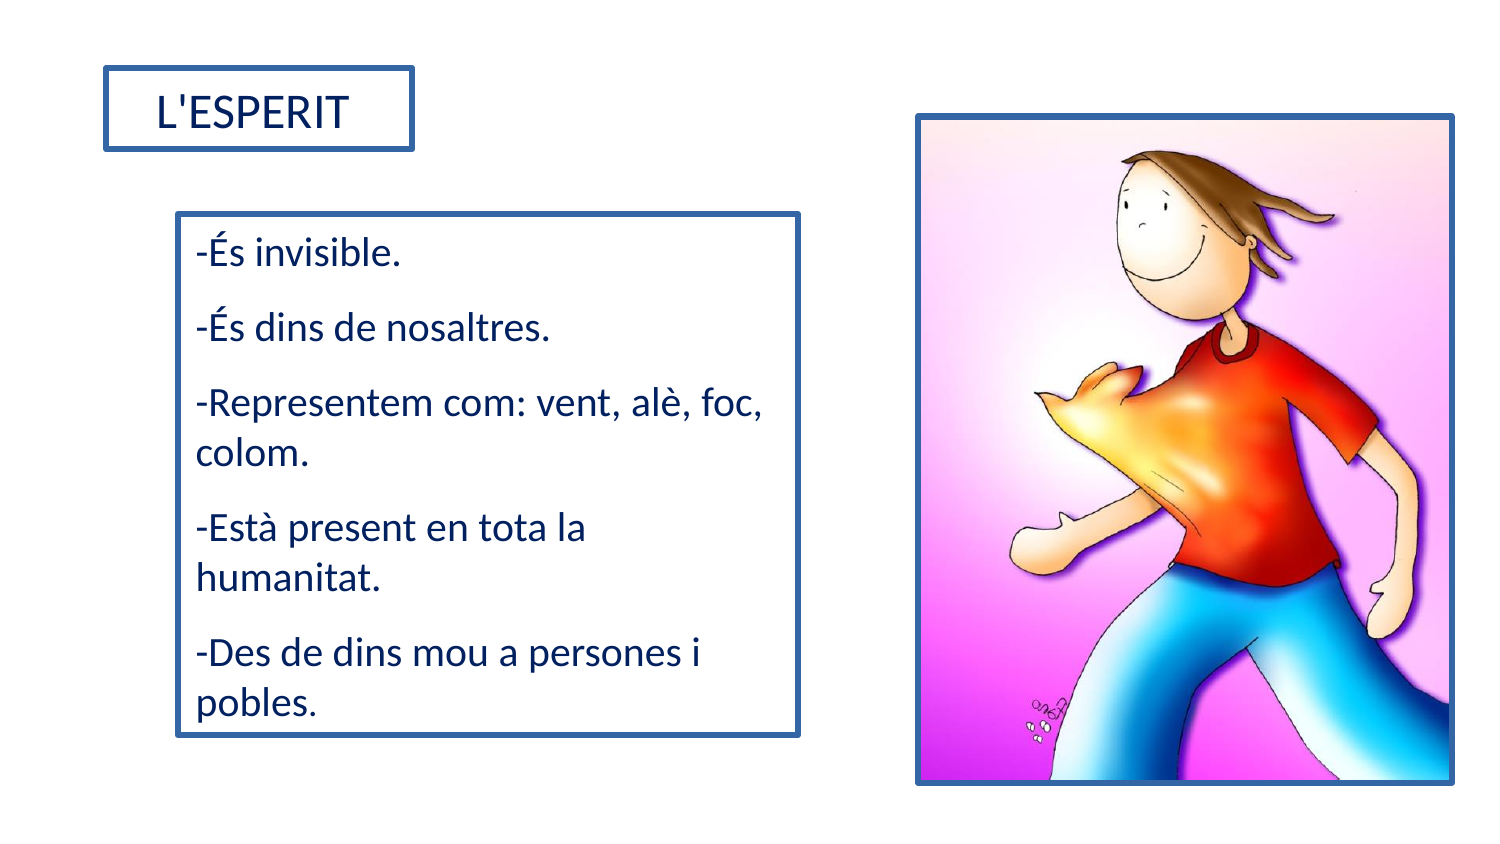

L'ESPERIT
-És invisible.
-És dins de nosaltres.
-Representem com: vent, alè, foc, colom.
-Està present en tota la humanitat.
-Des de dins mou a persones i pobles.